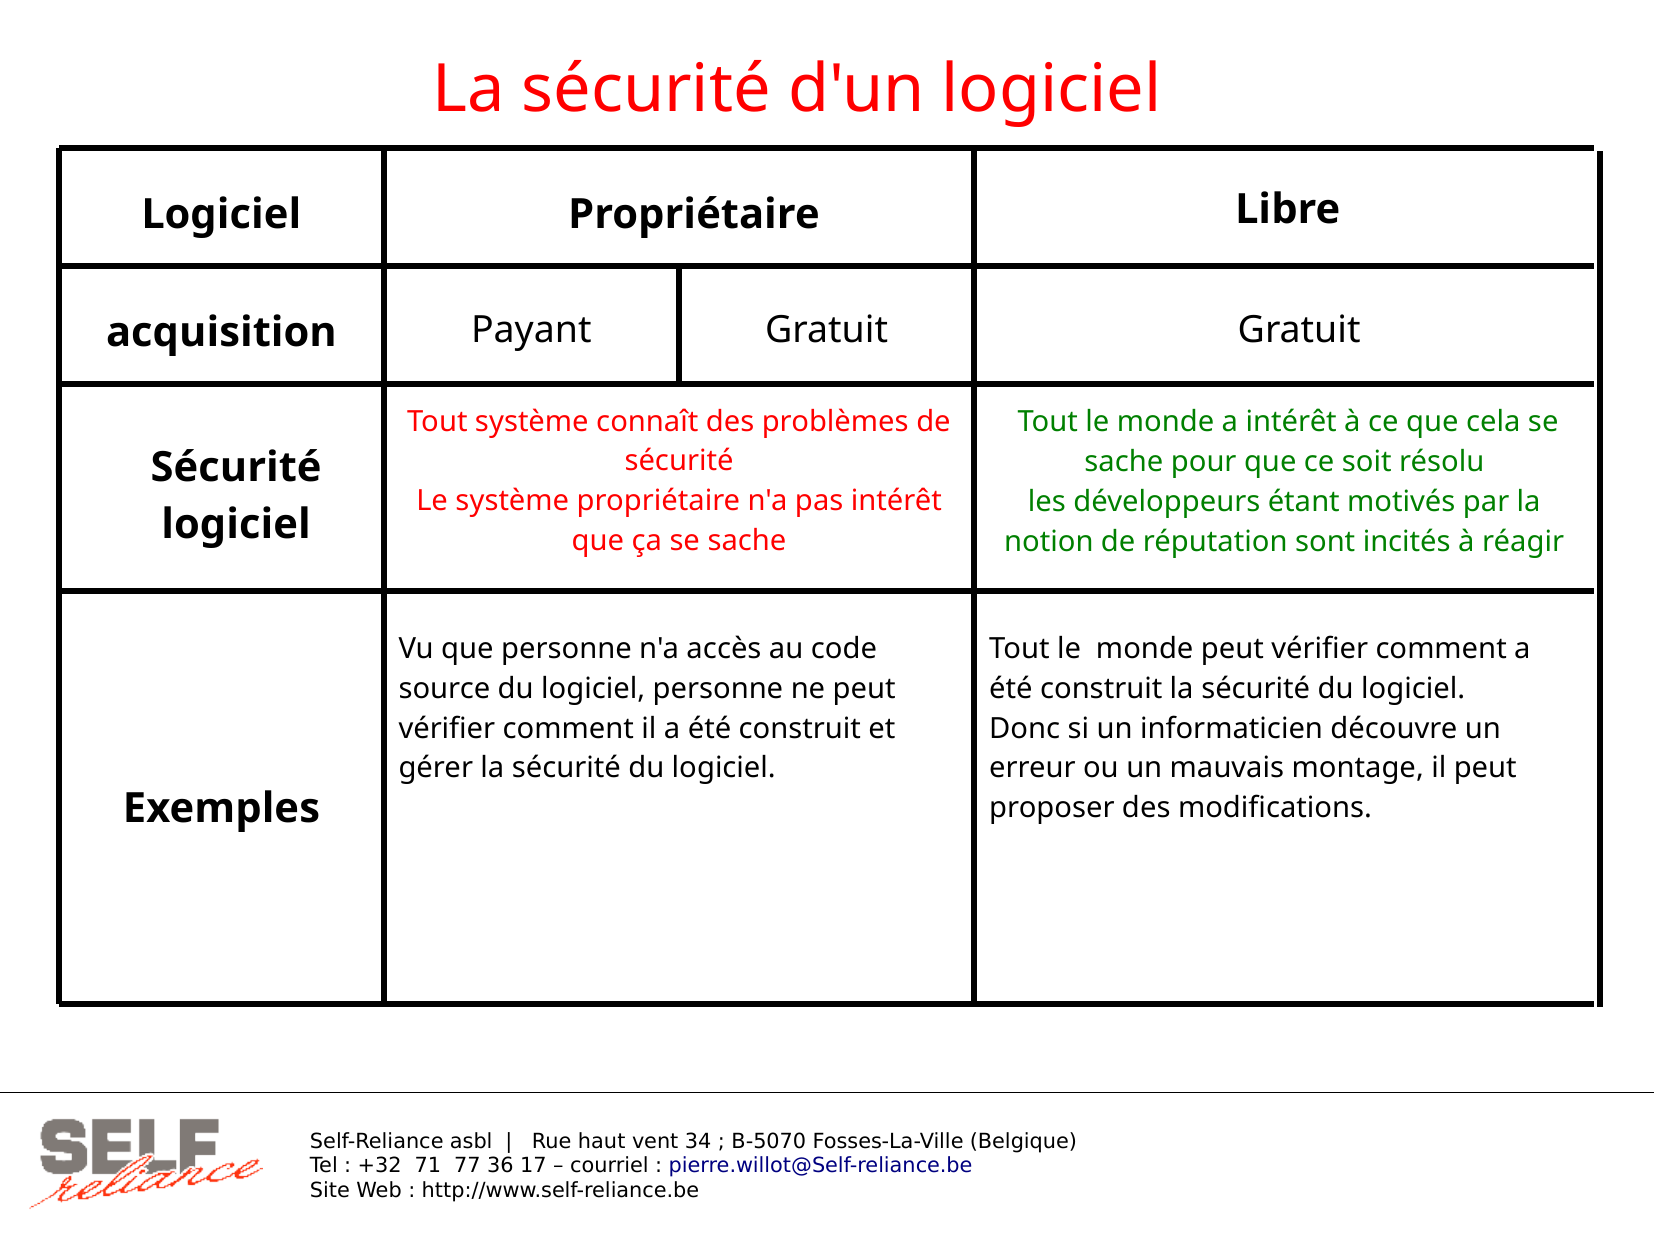

La sécurité d'un logiciel
Libre
Logiciel
Propriétaire
acquisition
Payant
Gratuit
Gratuit
Tout système connaît des problèmes de sécurité
Le système propriétaire n'a pas intérêt que ça se sache
 Tout le monde a intérêt à ce que cela se sache pour que ce soit résolu
les développeurs étant motivés par la notion de réputation sont incités à réagir
Sécurité
logiciel
Vu que personne n'a accès au code source du logiciel, personne ne peut vérifier comment il a été construit et gérer la sécurité du logiciel.
Tout le monde peut vérifier comment a été construit la sécurité du logiciel.
Donc si un informaticien découvre un erreur ou un mauvais montage, il peut proposer des modifications.
Exemples
Self-Reliance asbl | Rue haut vent 34 ; B-5070 Fosses-La-Ville (Belgique)
Tel : +32 71 77 36 17 – courriel : pierre.willot@Self-reliance.be
Site Web : http://www.self-reliance.be